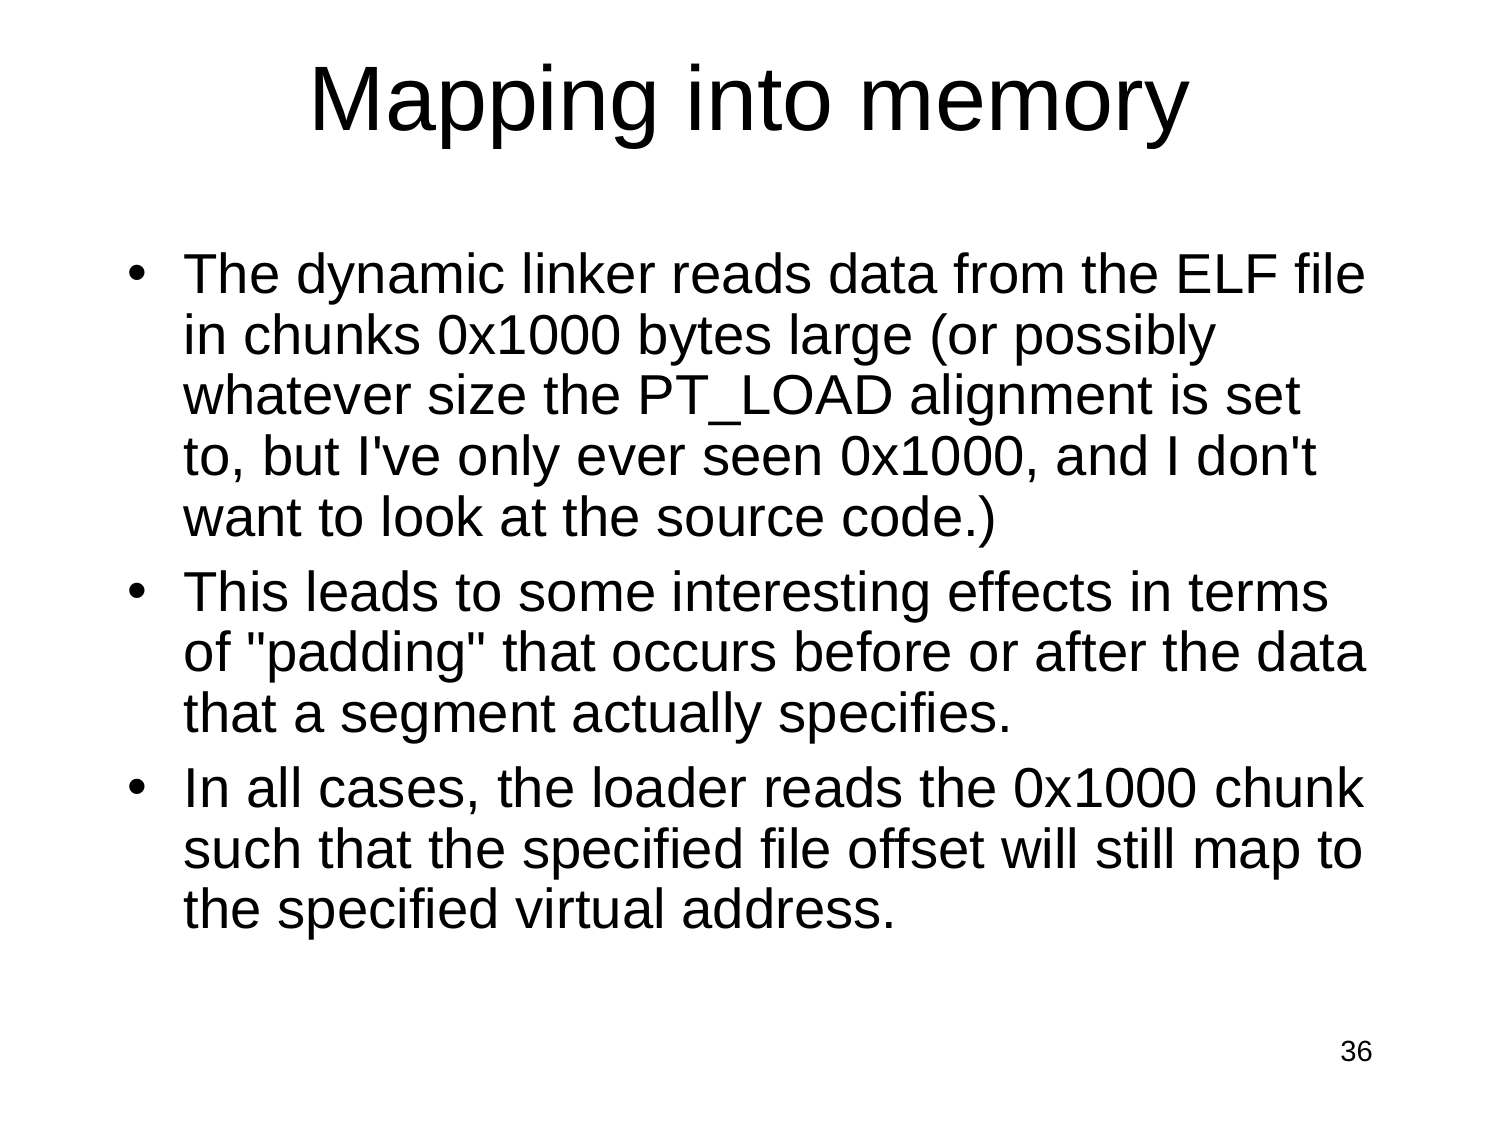

# Mapping into memory
The dynamic linker reads data from the ELF file in chunks 0x1000 bytes large (or possibly whatever size the PT_LOAD alignment is set to, but I've only ever seen 0x1000, and I don't want to look at the source code.)
This leads to some interesting effects in terms of "padding" that occurs before or after the data that a segment actually specifies.
In all cases, the loader reads the 0x1000 chunk such that the specified file offset will still map to the specified virtual address.